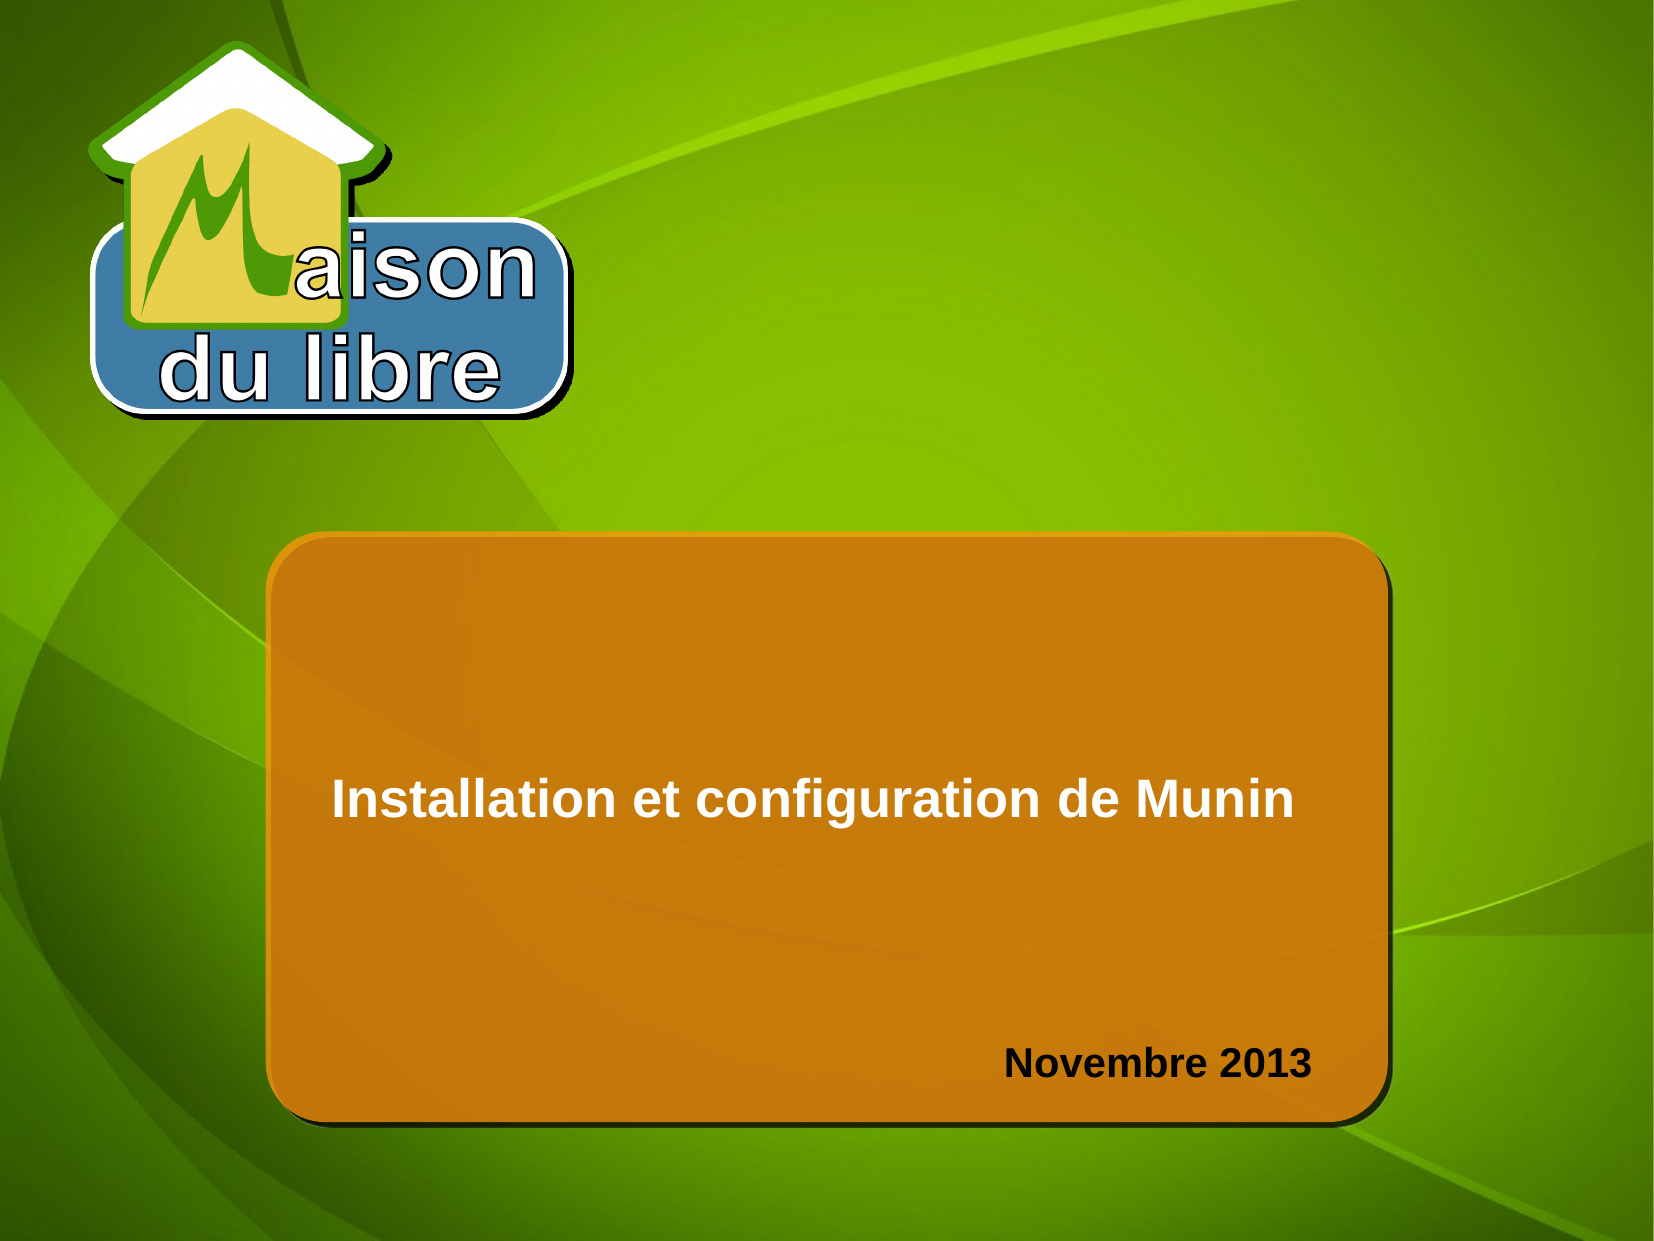

# Installation et configuration de Munin
Novembre 2013